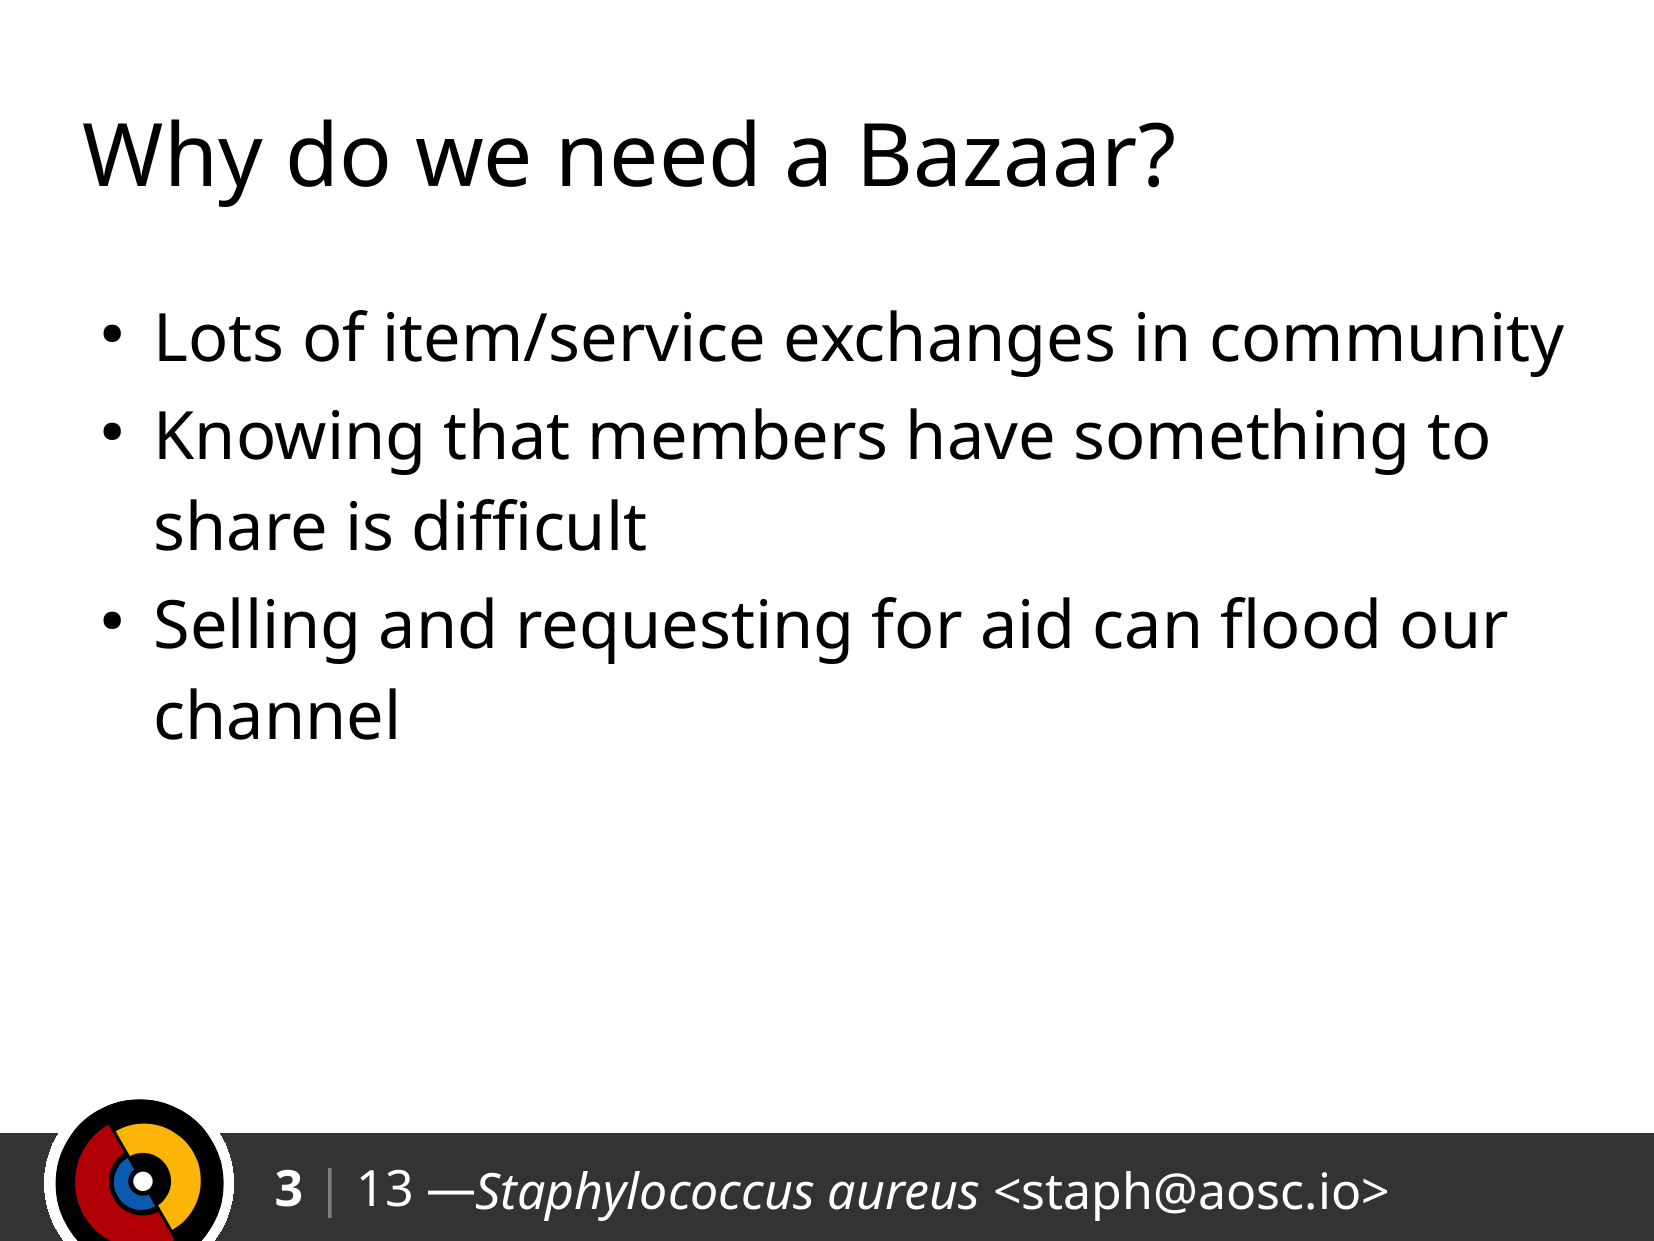

# Why do we need a Bazaar?
Lots of item/service exchanges in community
Knowing that members have something to share is difficult
Selling and requesting for aid can flood our channel